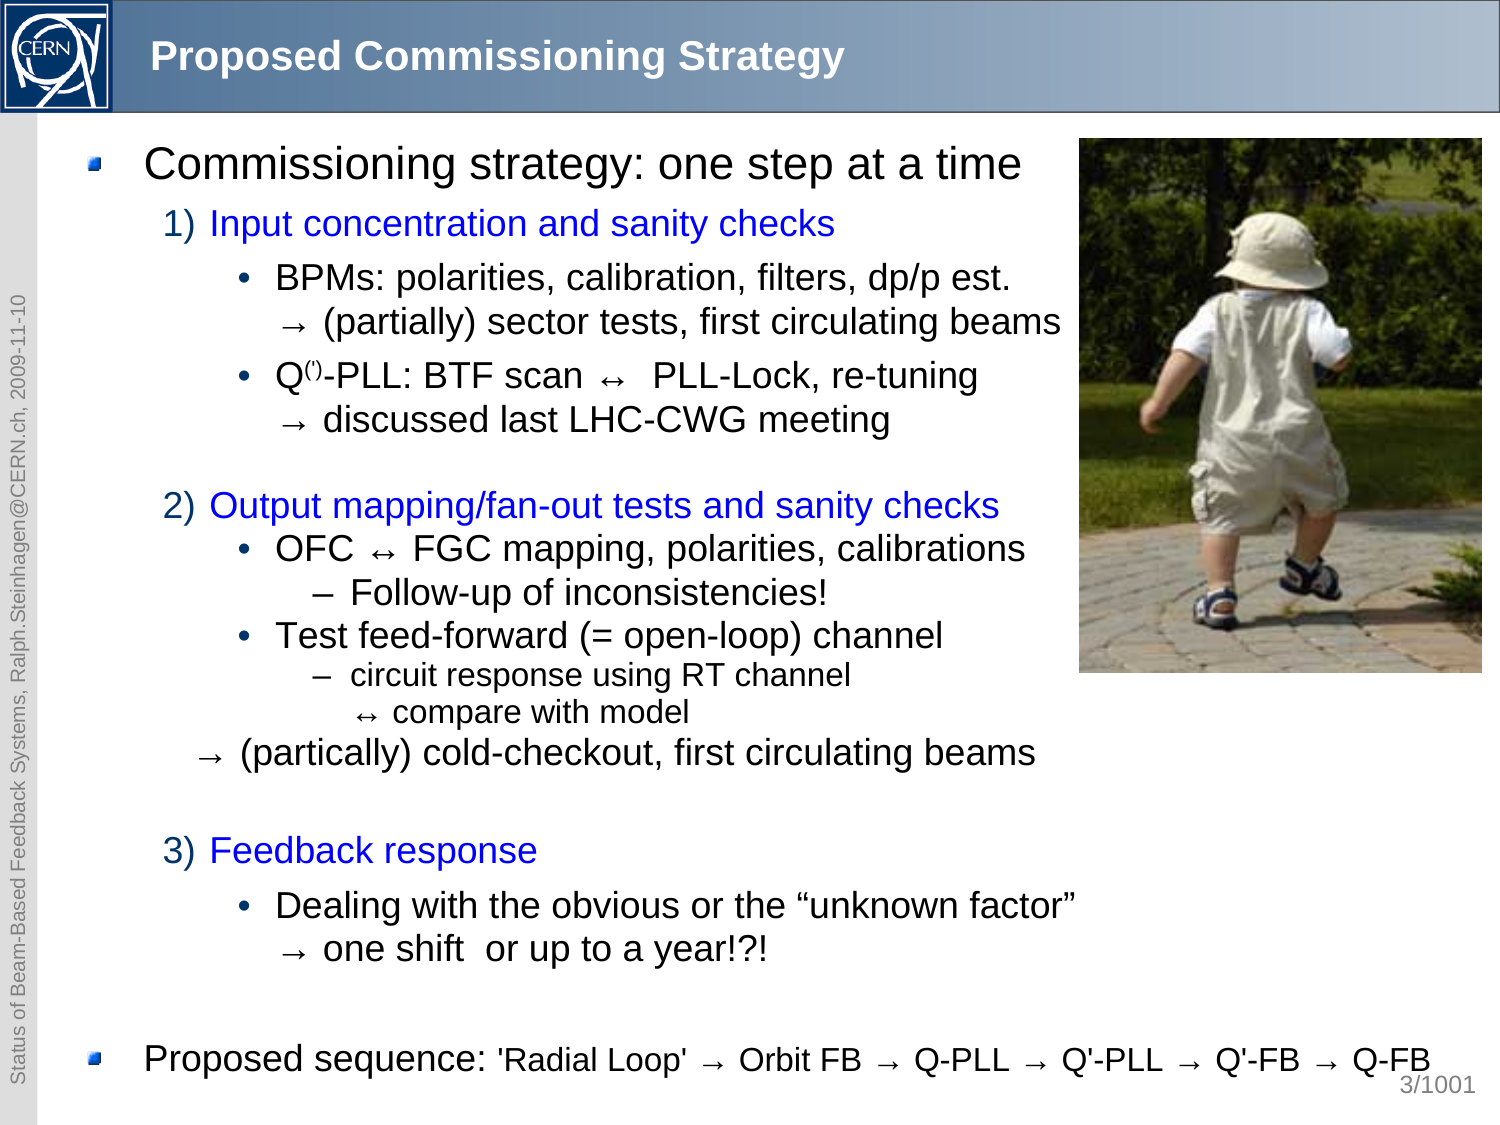

# Proposed Commissioning Strategy
Commissioning strategy: one step at a time
Input concentration and sanity checks
BPMs: polarities, calibration, filters, dp/p est.			 → (partially) sector tests, first circulating beams
Q(')-PLL: BTF scan ↔ PLL-Lock, re-tuning			 → discussed last LHC-CWG meeting
Output mapping/fan-out tests and sanity checks
OFC ↔ FGC mapping, polarities, calibrations
Follow-up of inconsistencies!
Test feed-forward (= open-loop) channel
circuit response using RT channel 			 ↔ compare with model
 	 → (partically) cold-checkout, first circulating beams
Feedback response
Dealing with the obvious or the “unknown factor” 		 → one shift or up to a year!?!
Proposed sequence: 'Radial Loop' → Orbit FB → Q-PLL → Q'-PLL → Q'-FB → Q-FB